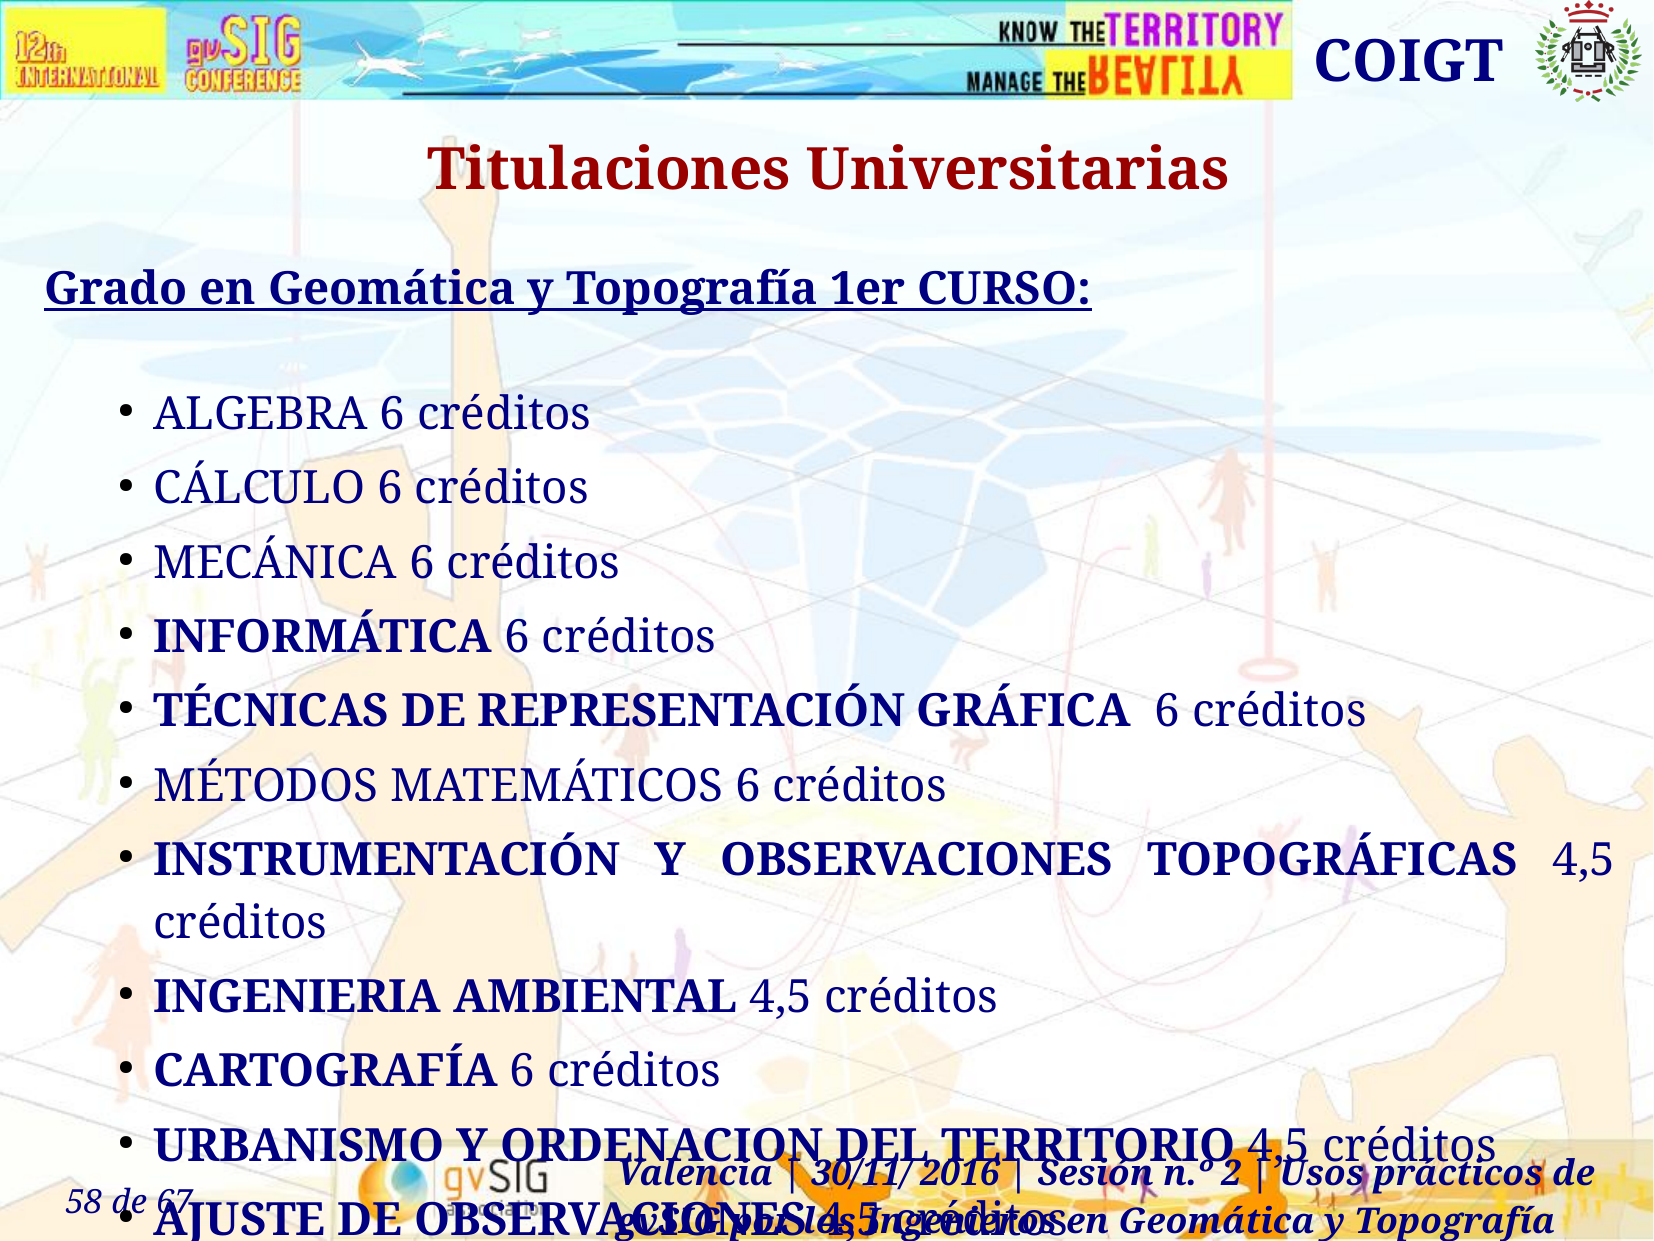

COIGT
Valencia | 30/11/ 2016 | Sesión n.º 2 | Usos prácticos de gvSIG por los Ingenieros en Geomática y Topografía
 de 67
Titulaciones Universitarias
Grado en Geomática y Topografía 1er CURSO:
ALGEBRA 6 créditos
CÁLCULO 6 créditos
MECÁNICA 6 créditos
INFORMÁTICA 6 créditos
TÉCNICAS DE REPRESENTACIÓN GRÁFICA 6 créditos
MÉTODOS MATEMÁTICOS 6 créditos
INSTRUMENTACIÓN Y OBSERVACIONES TOPOGRÁFICAS 4,5 créditos
INGENIERIA AMBIENTAL 4,5 créditos
CARTOGRAFÍA 6 créditos
URBANISMO Y ORDENACION DEL TERRITORIO 4,5 créditos
AJUSTE DE OBSERVACIONES 4,5 créditos